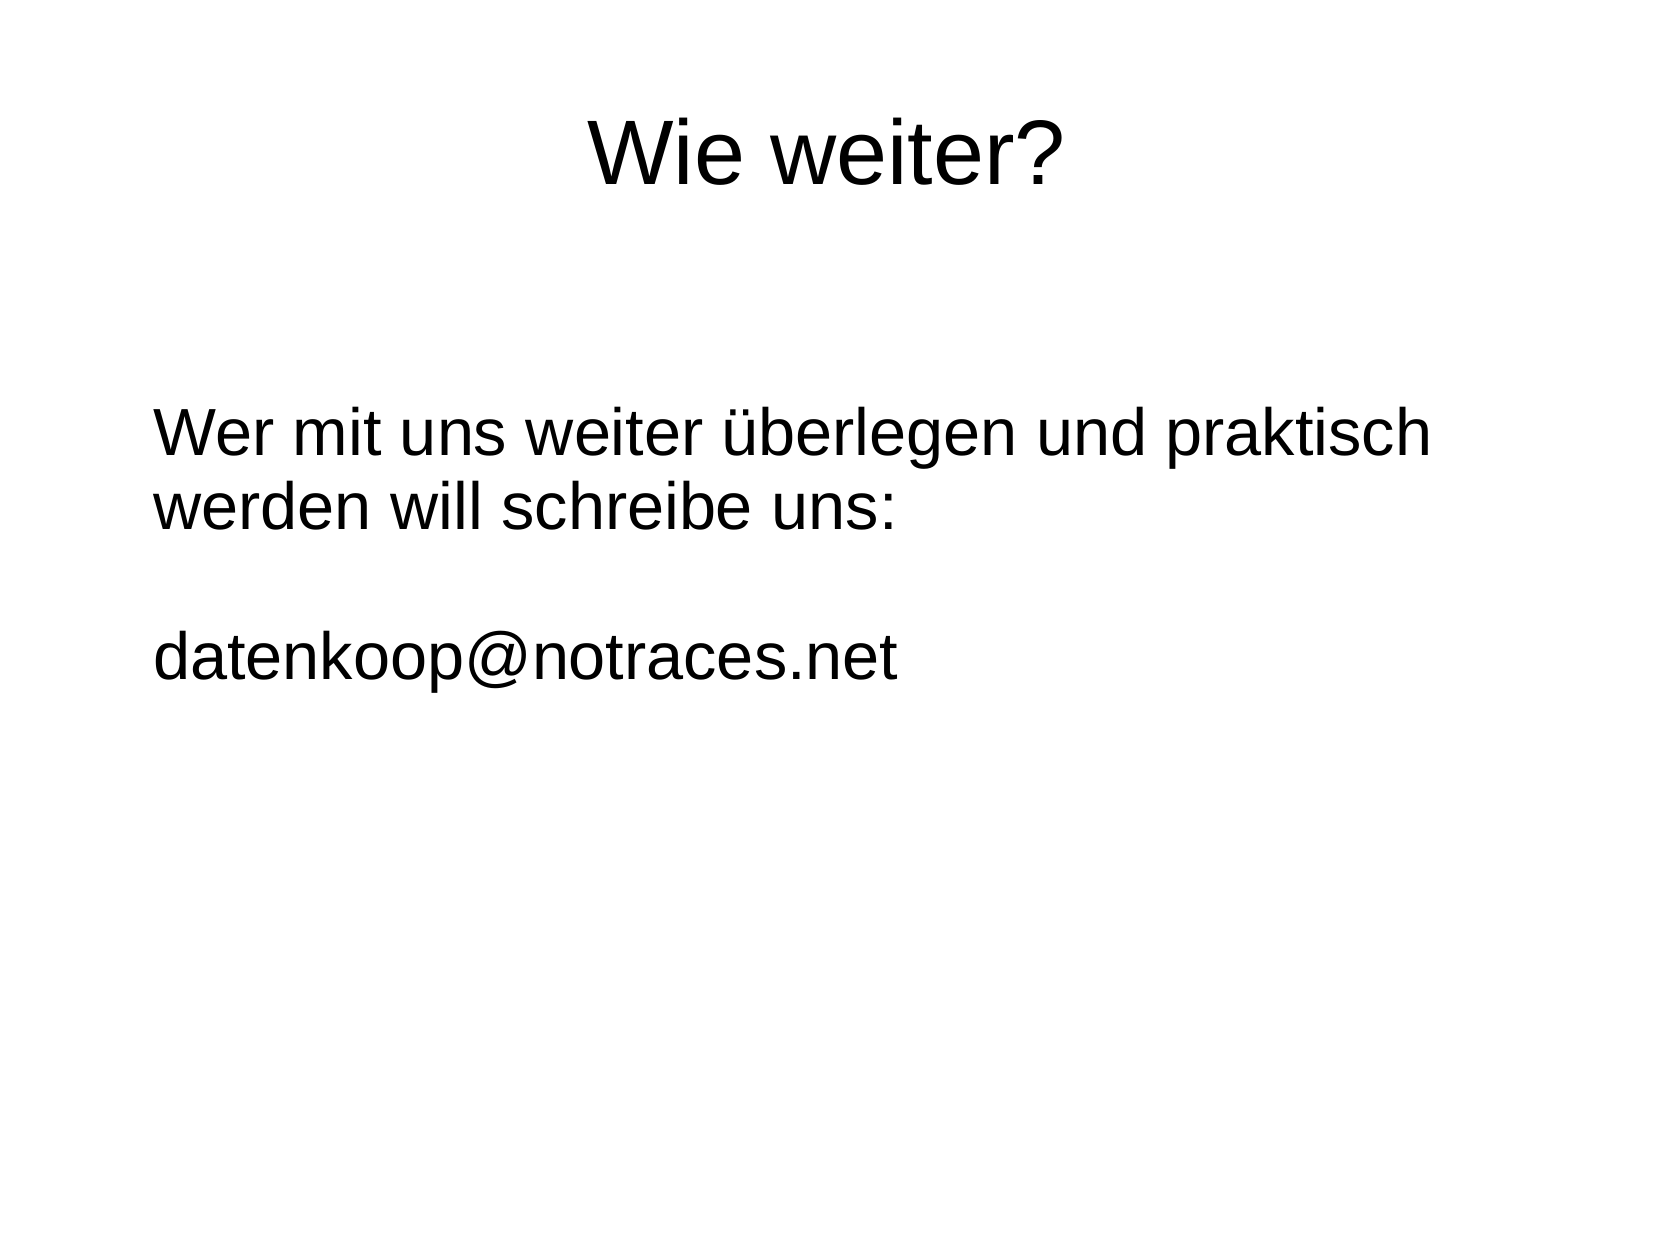

# Wie weiter?
Wer mit uns weiter überlegen und praktisch werden will schreibe uns:
datenkoop@notraces.net